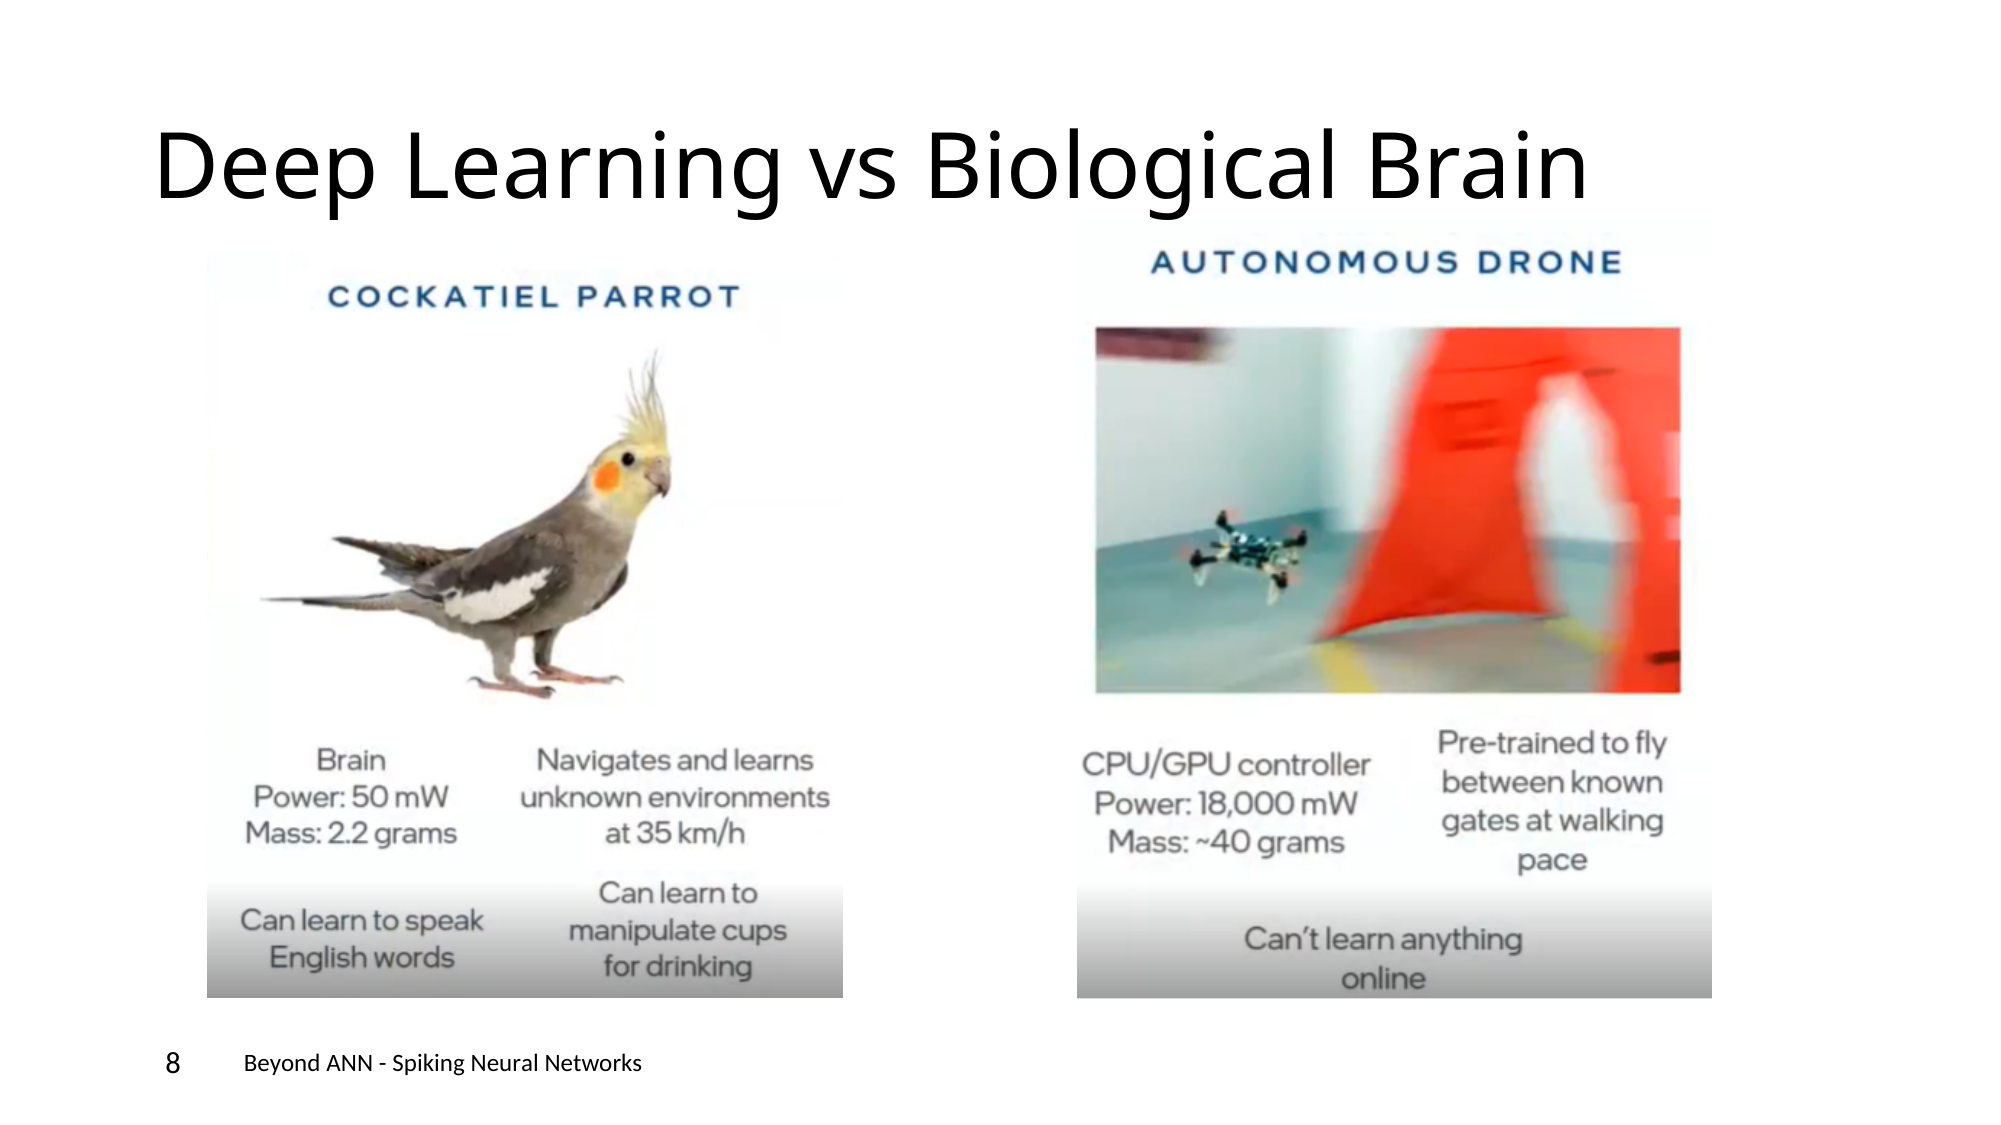

# Deep Learning vs Biological Brain
Beyond ANN - Spiking Neural Networks
8